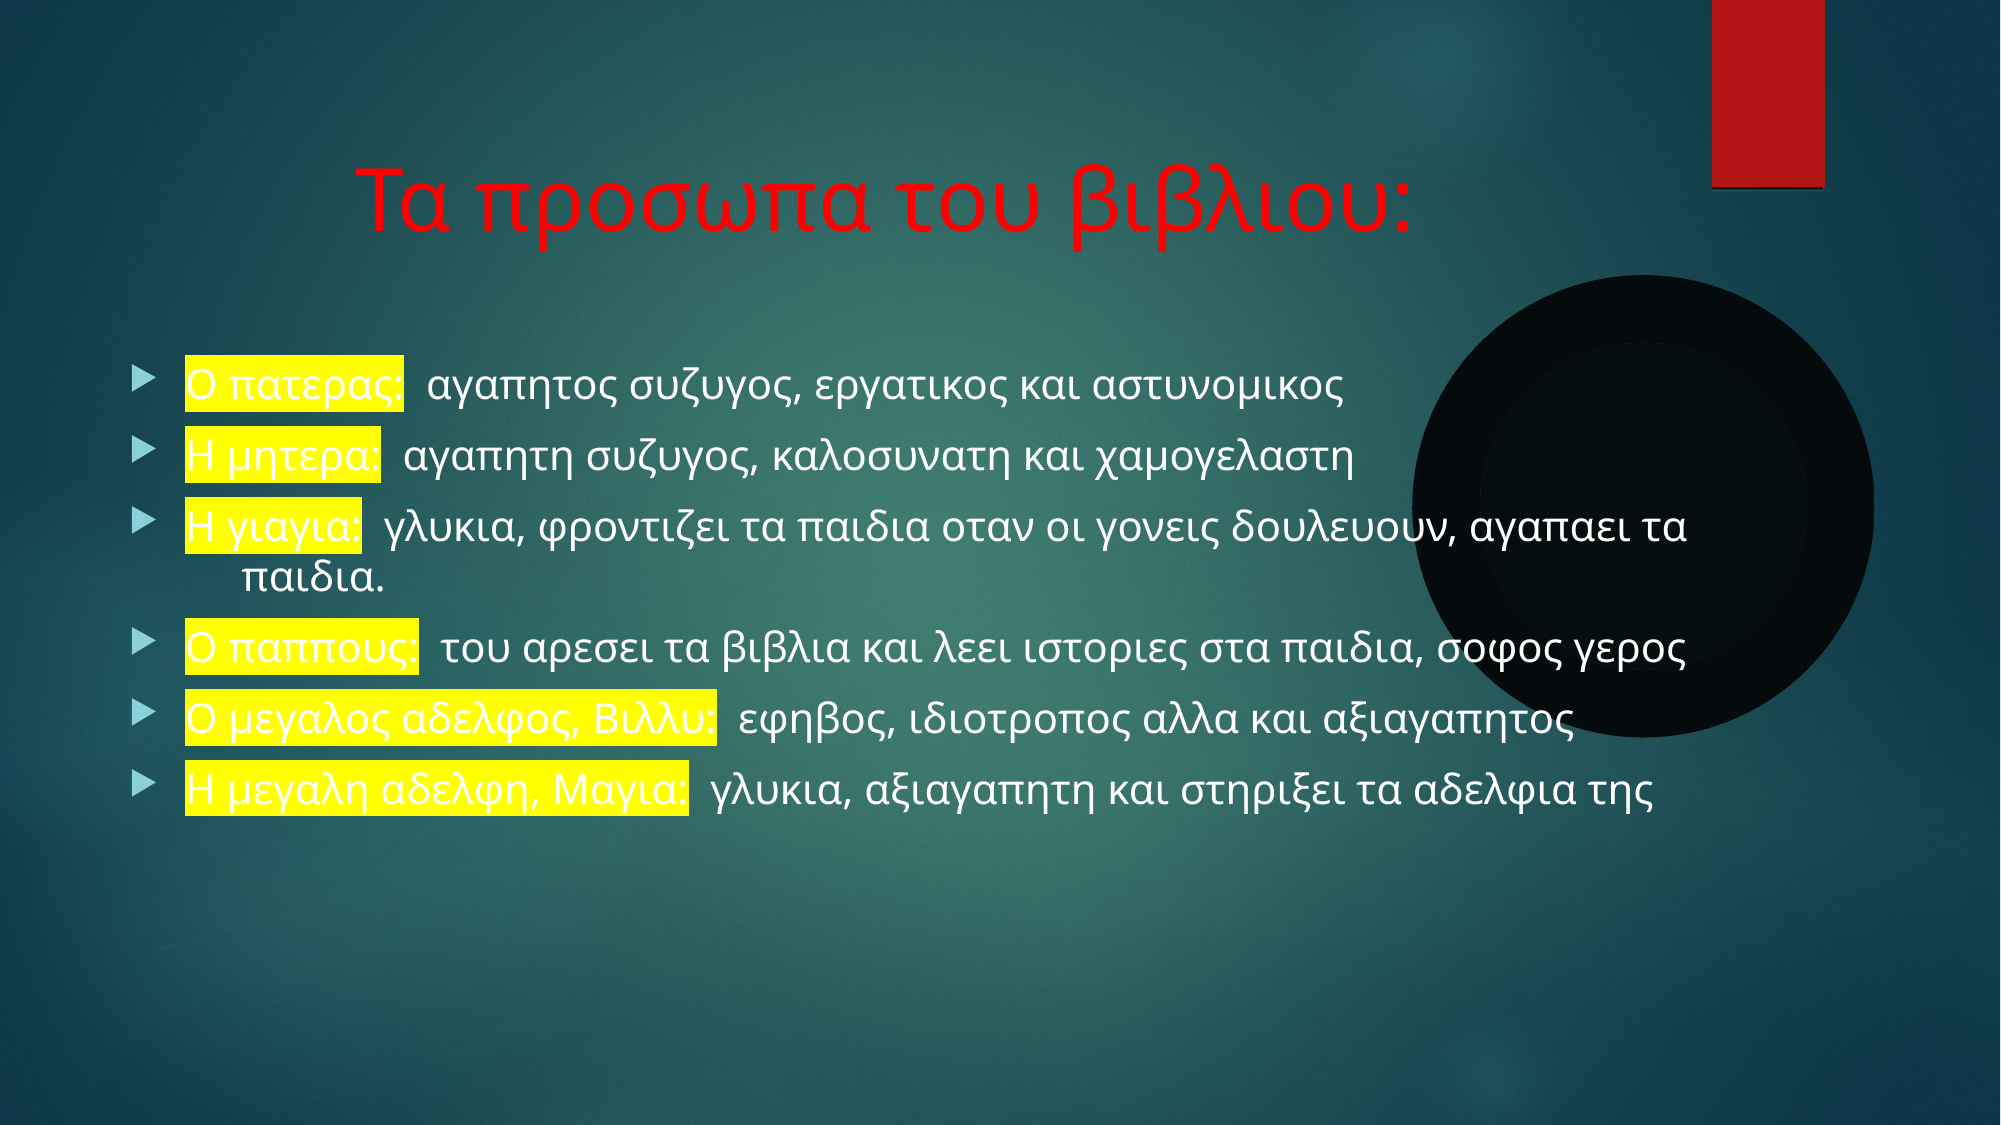

# Τα προσωπα του βιβλιου:
Ο πατερας: αγαπητος συζυγος, εργατικος και αστυνομικος
Η μητερα: αγαπητη συζυγος, καλοσυνατη και χαμογελαστη
Η γιαγια: γλυκια, φροντιζει τα παιδια οταν οι γονεις δουλευουν, αγαπαει τα παιδια.
Ο παππους: του αρεσει τα βιβλια και λεει ιστοριες στα παιδια, σοφος γερος
Ο μεγαλος αδελφος, Βιλλυ: εφηβος, ιδιοτροπος αλλα και αξιαγαπητος
Η μεγαλη αδελφη, Μαγια: γλυκια, αξιαγαπητη και στηριξει τα αδελφια της